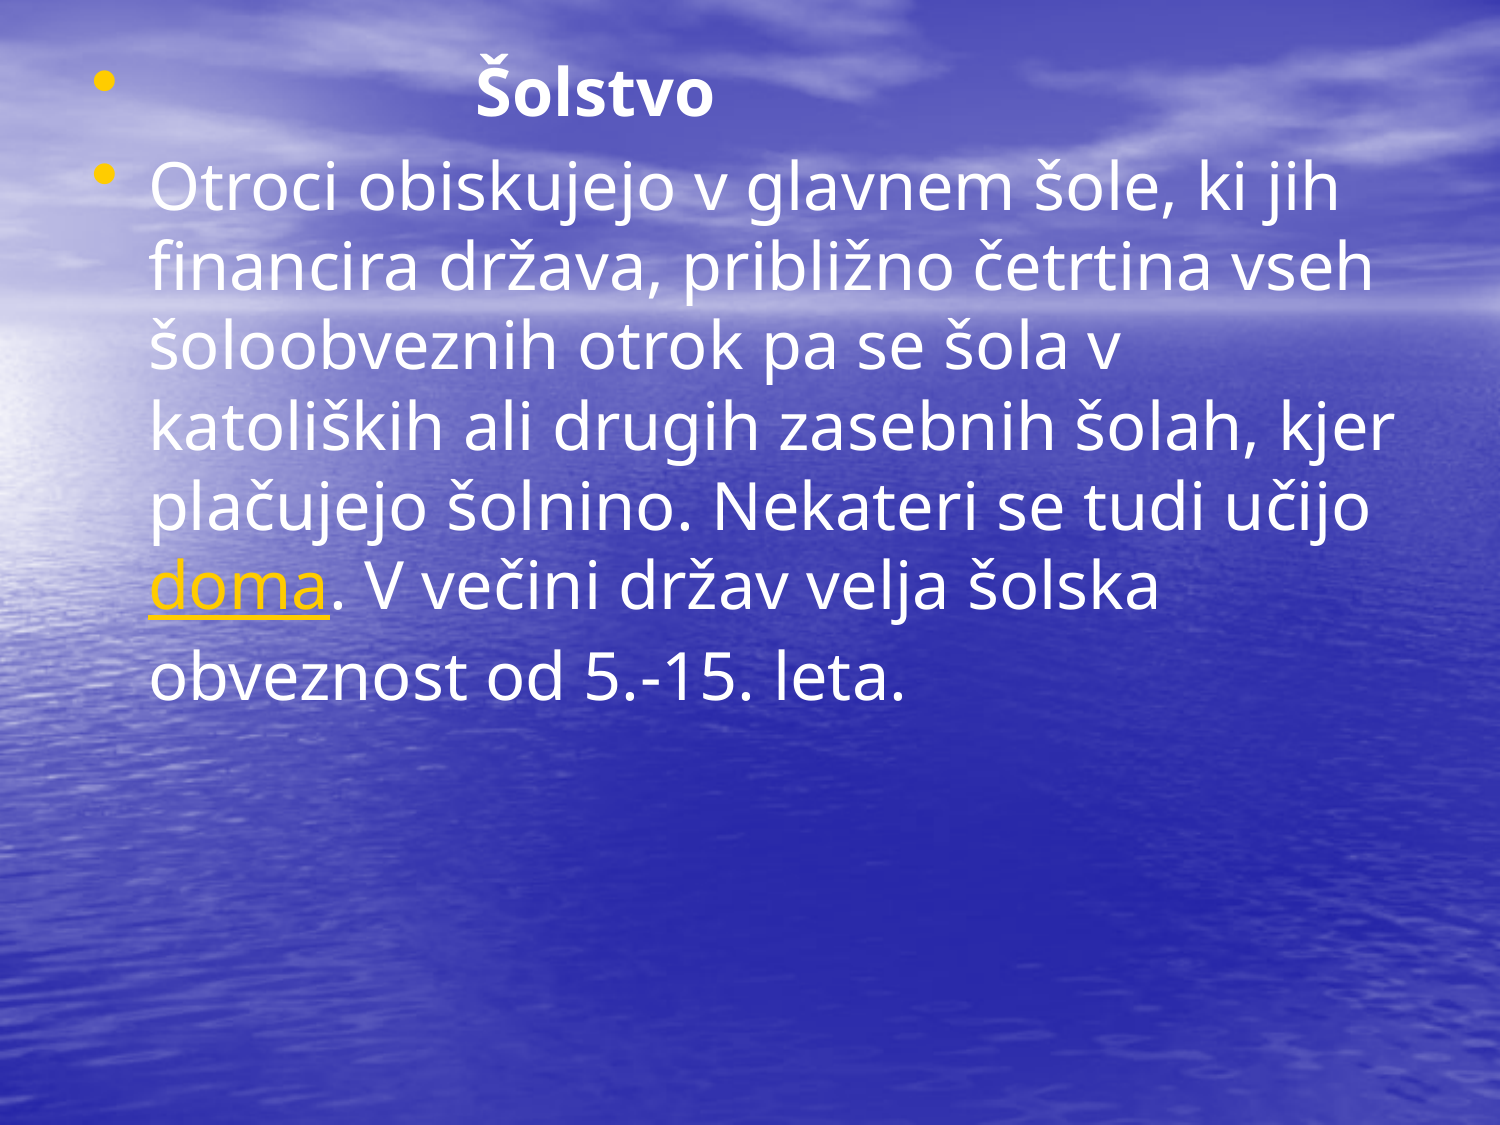

# Šolstvo
Otroci obiskujejo v glavnem šole, ki jih financira država, približno četrtina vseh šoloobveznih otrok pa se šola v katoliških ali drugih zasebnih šolah, kjer plačujejo šolnino. Nekateri se tudi učijo doma. V večini držav velja šolska obveznost od 5.-15. leta.